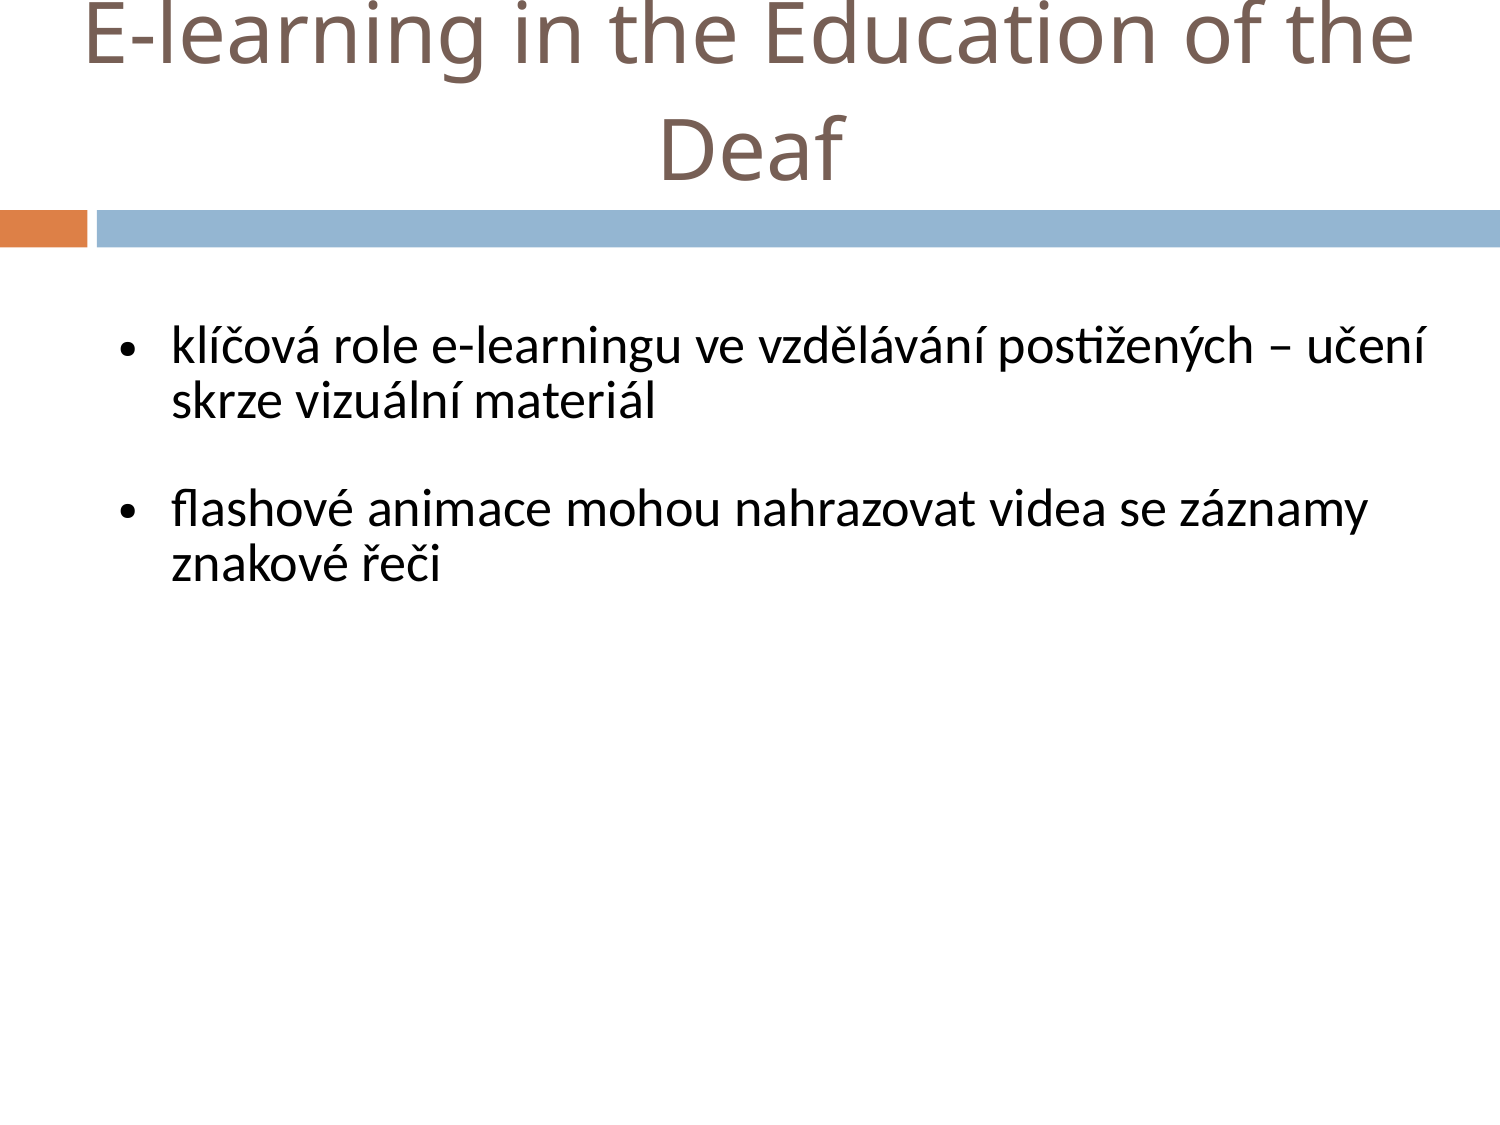

# Tomáš Sklenák et al.: The Role of E-learning in the Education of the Deaf
klíčová role e-learningu ve vzdělávání postižených – učení skrze vizuální materiál
flashové animace mohou nahrazovat videa se záznamy znakové řeči